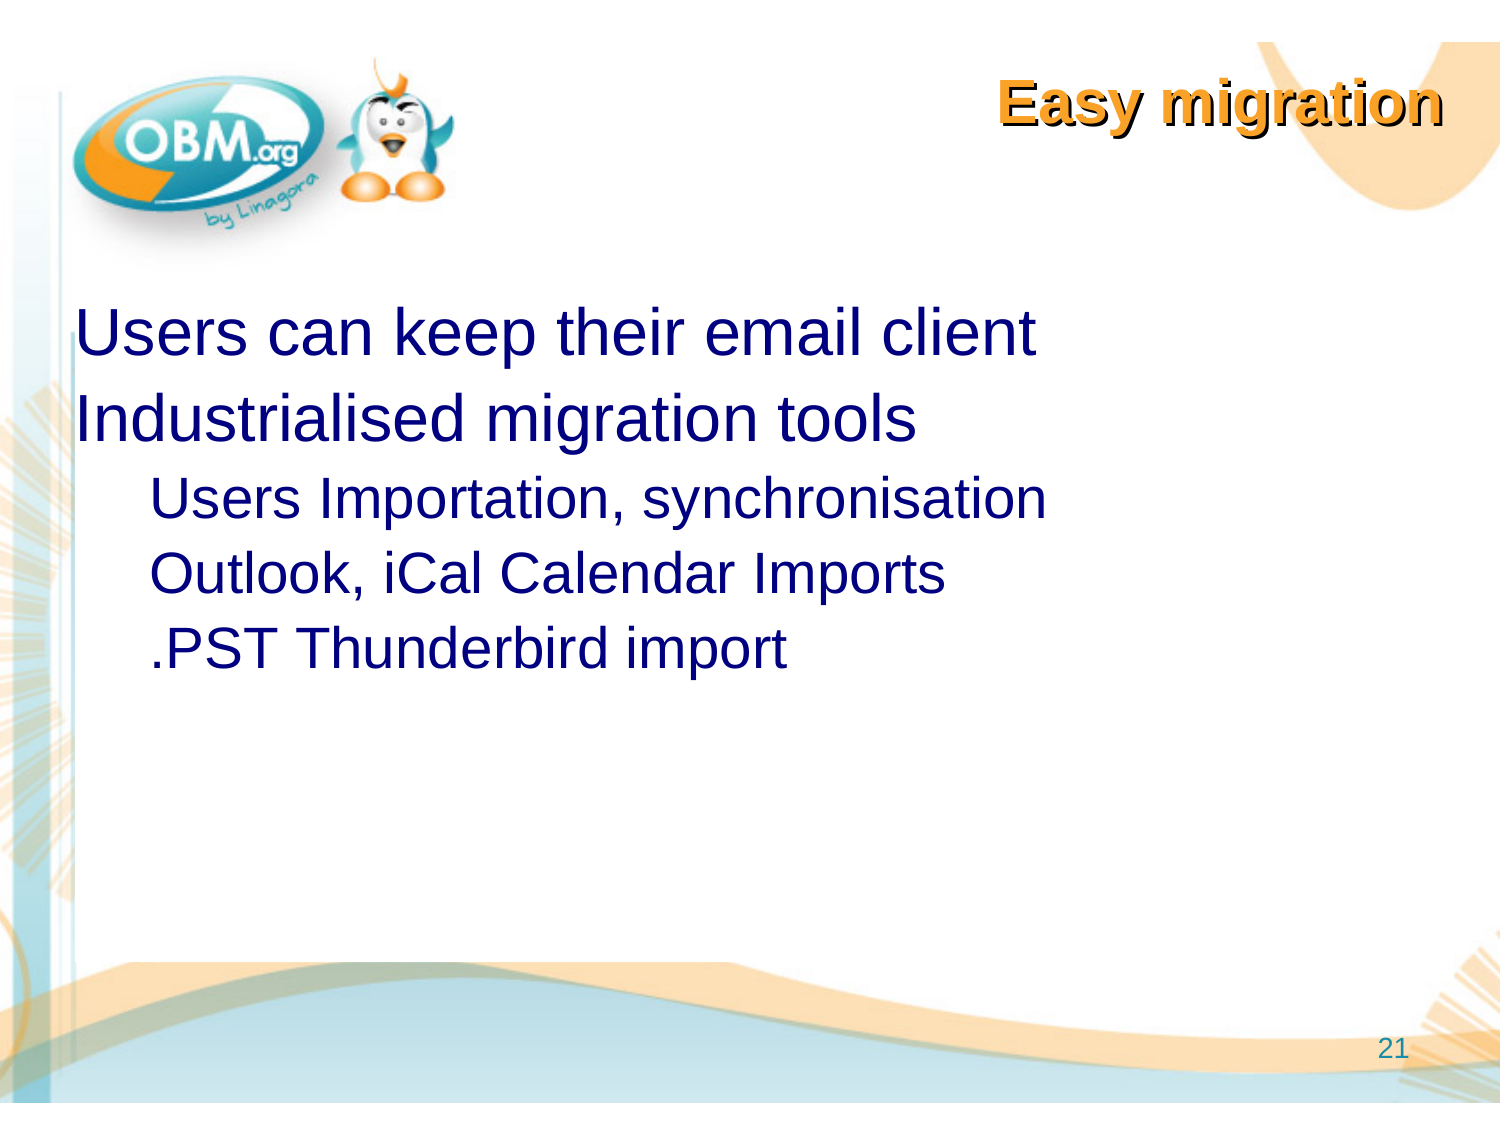

Easy migration
# Users can keep their email client
Industrialised migration tools
Users Importation, synchronisation
Outlook, iCal Calendar Imports
.PST Thunderbird import
21